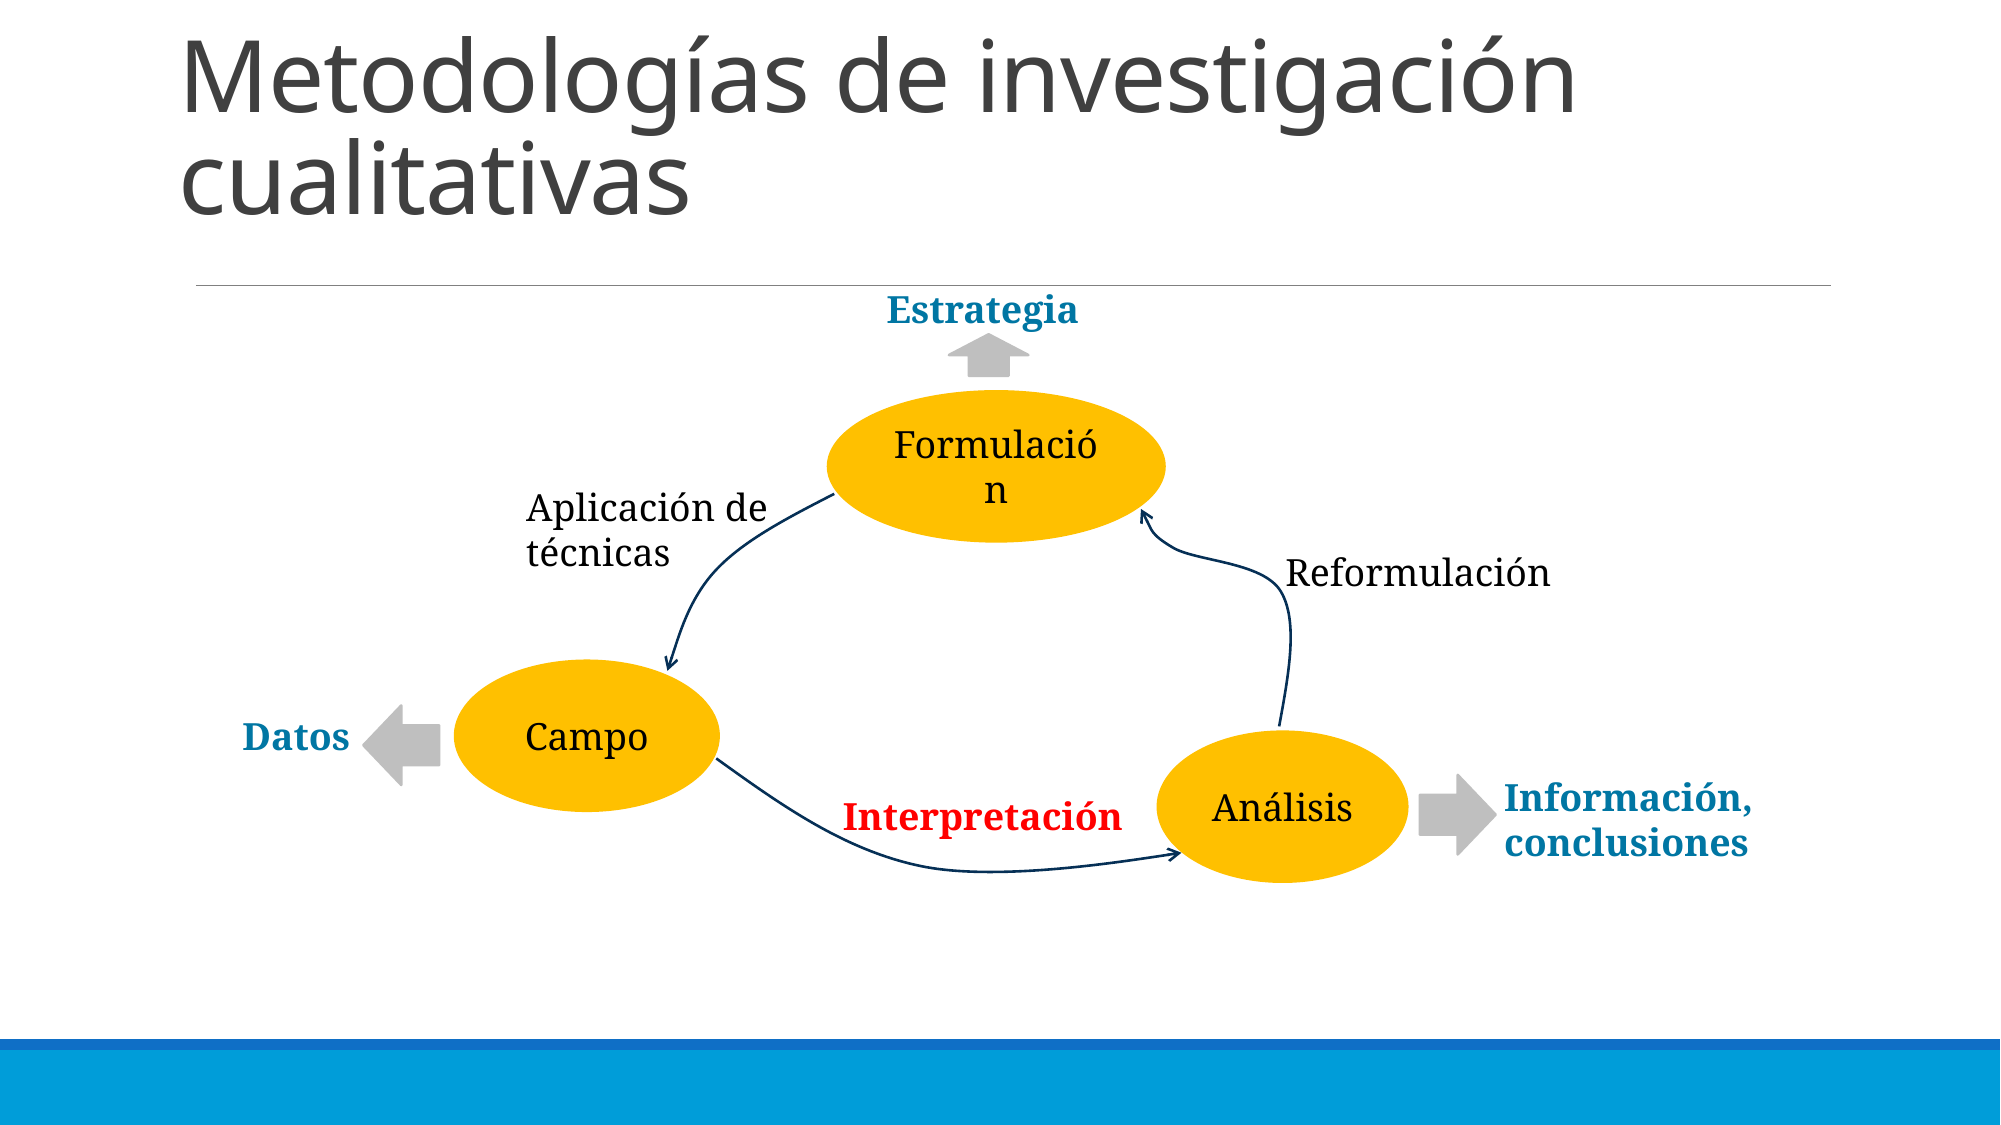

# Metodologías de investigación cualitativas
Estrategia
Formulación
Aplicación de
técnicas
Reformulación
Campo
Datos
Análisis
Información,
conclusiones
Interpretación